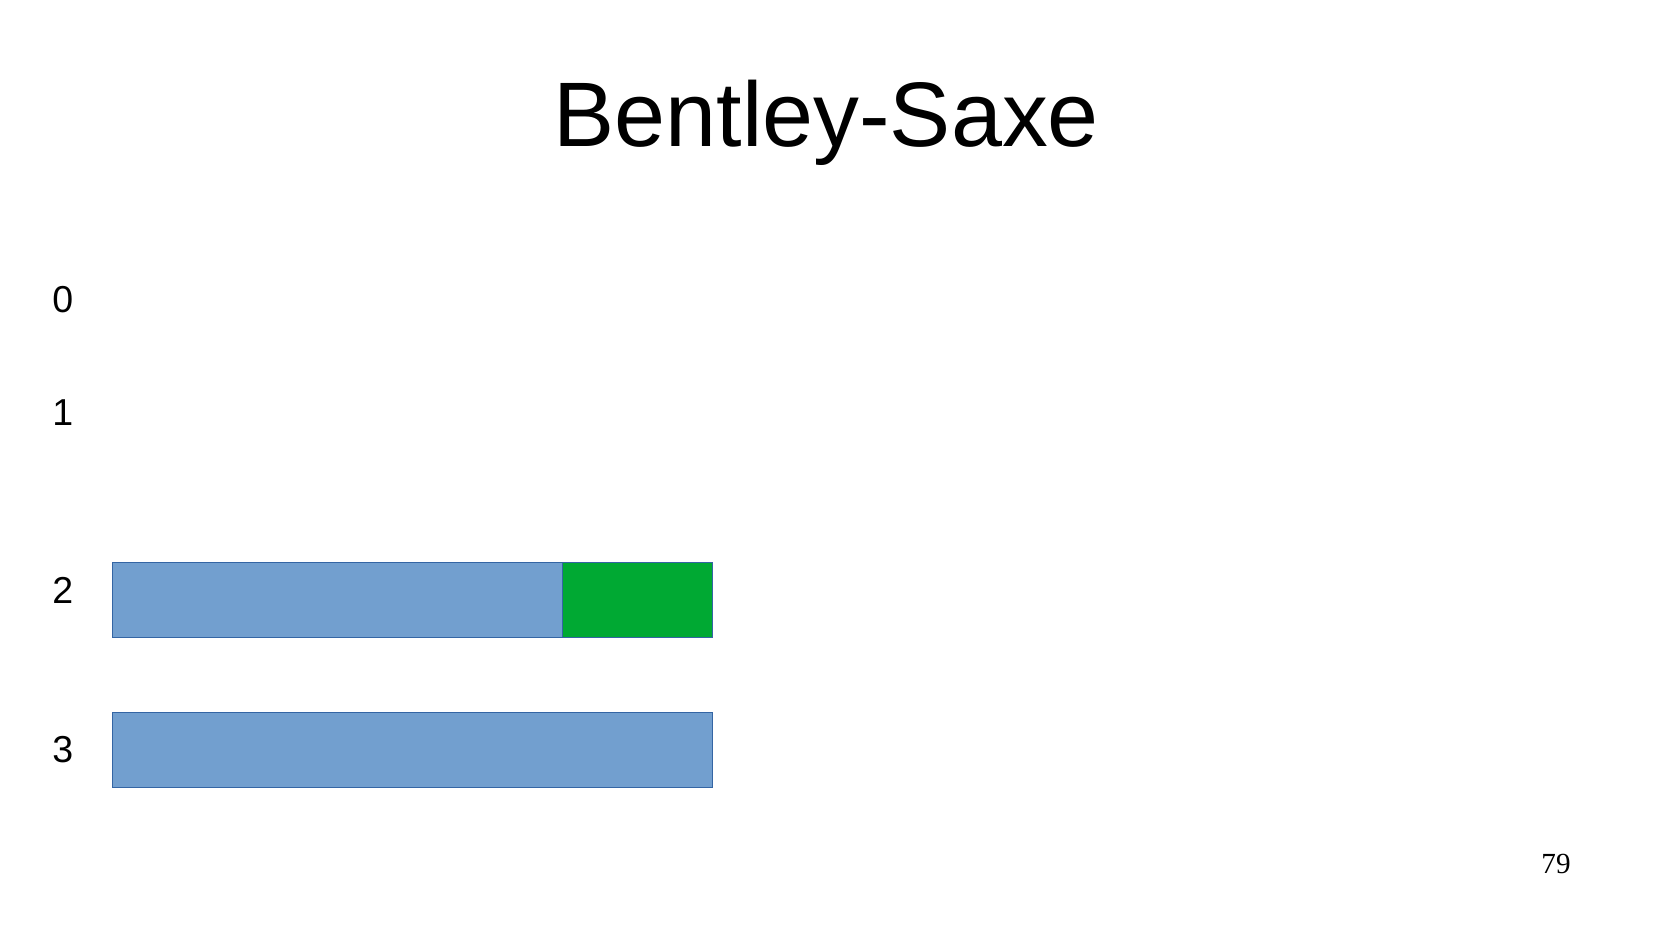

# Bentley-Saxe
0
1
2
3
79